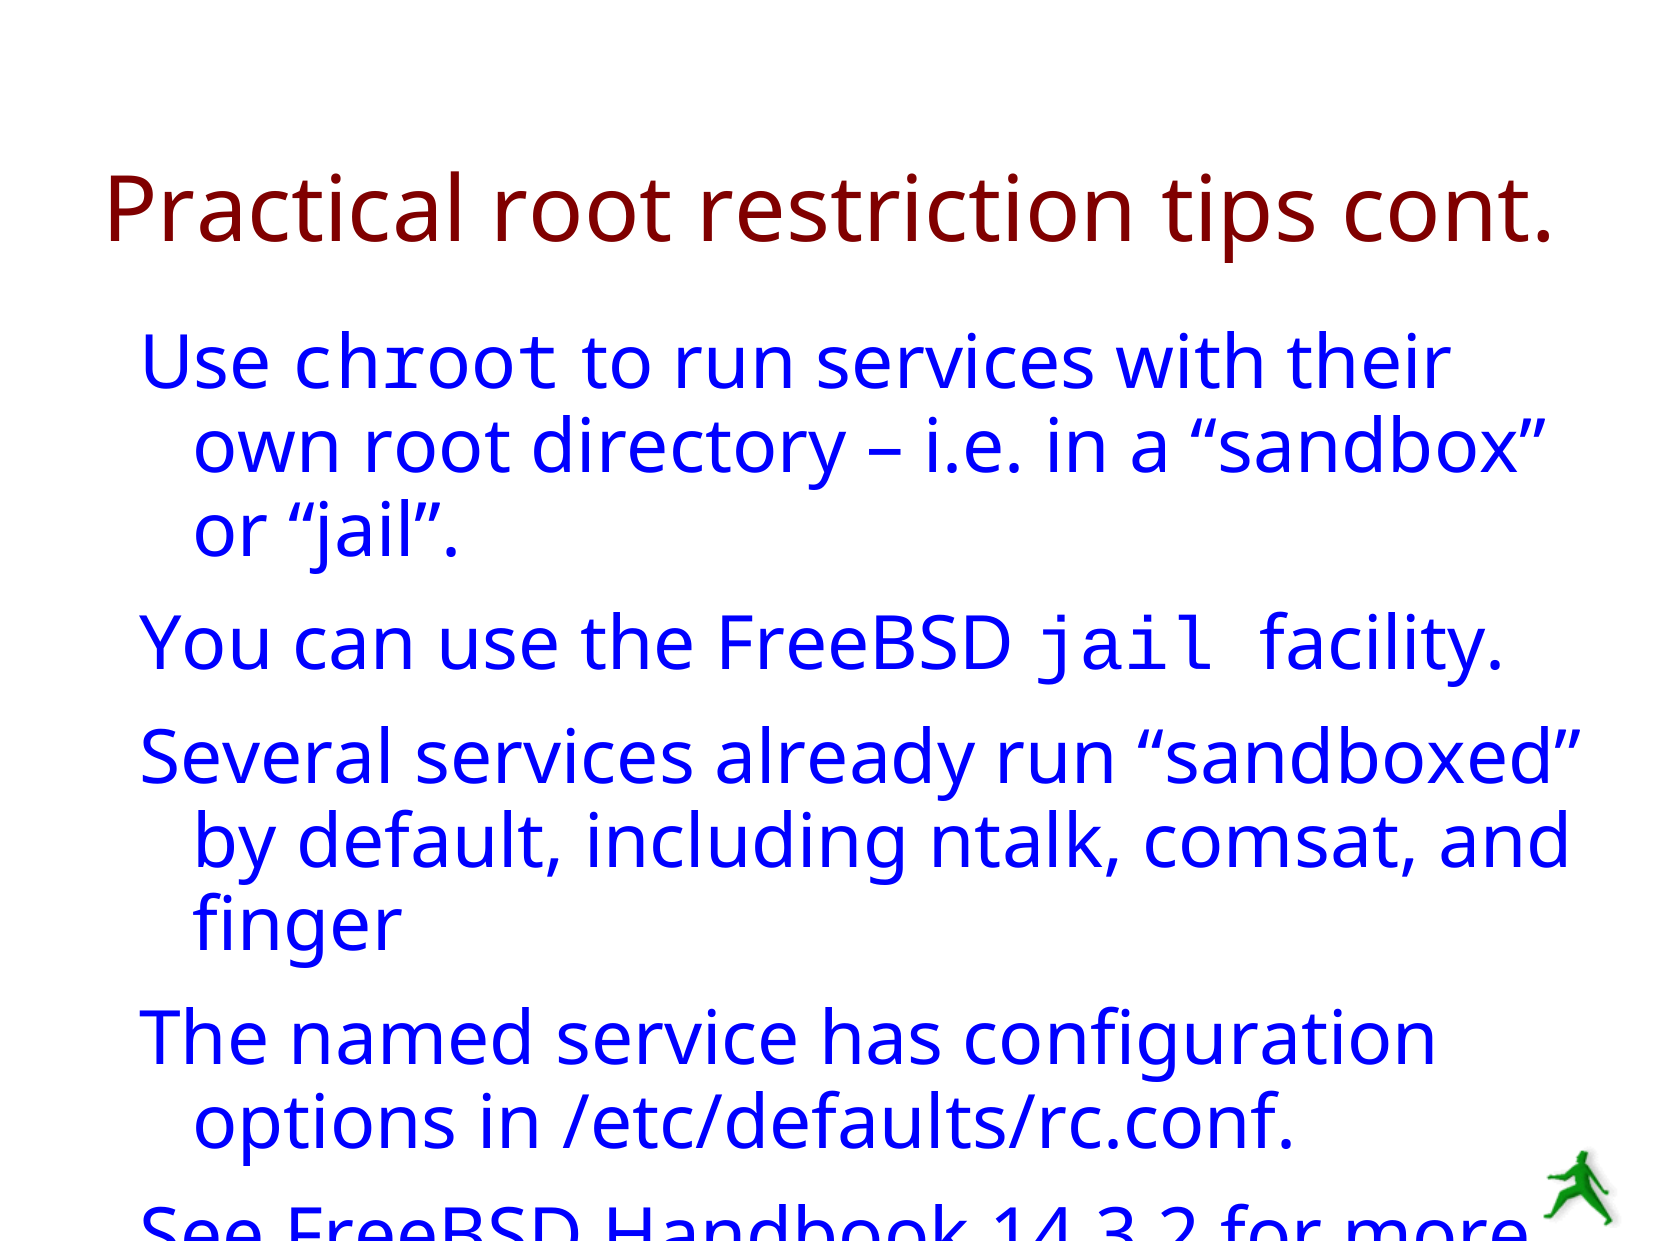

# Practical root restriction tips cont.
Use chroot to run services with their own root directory – i.e. in a “sandbox” or “jail”.
You can use the FreeBSD jail facility.
Several services already run “sandboxed” by default, including ntalk, comsat, and finger
The named service has configuration options in /etc/defaults/rc.conf.
See FreeBSD Handbook 14.3.2 for more details.